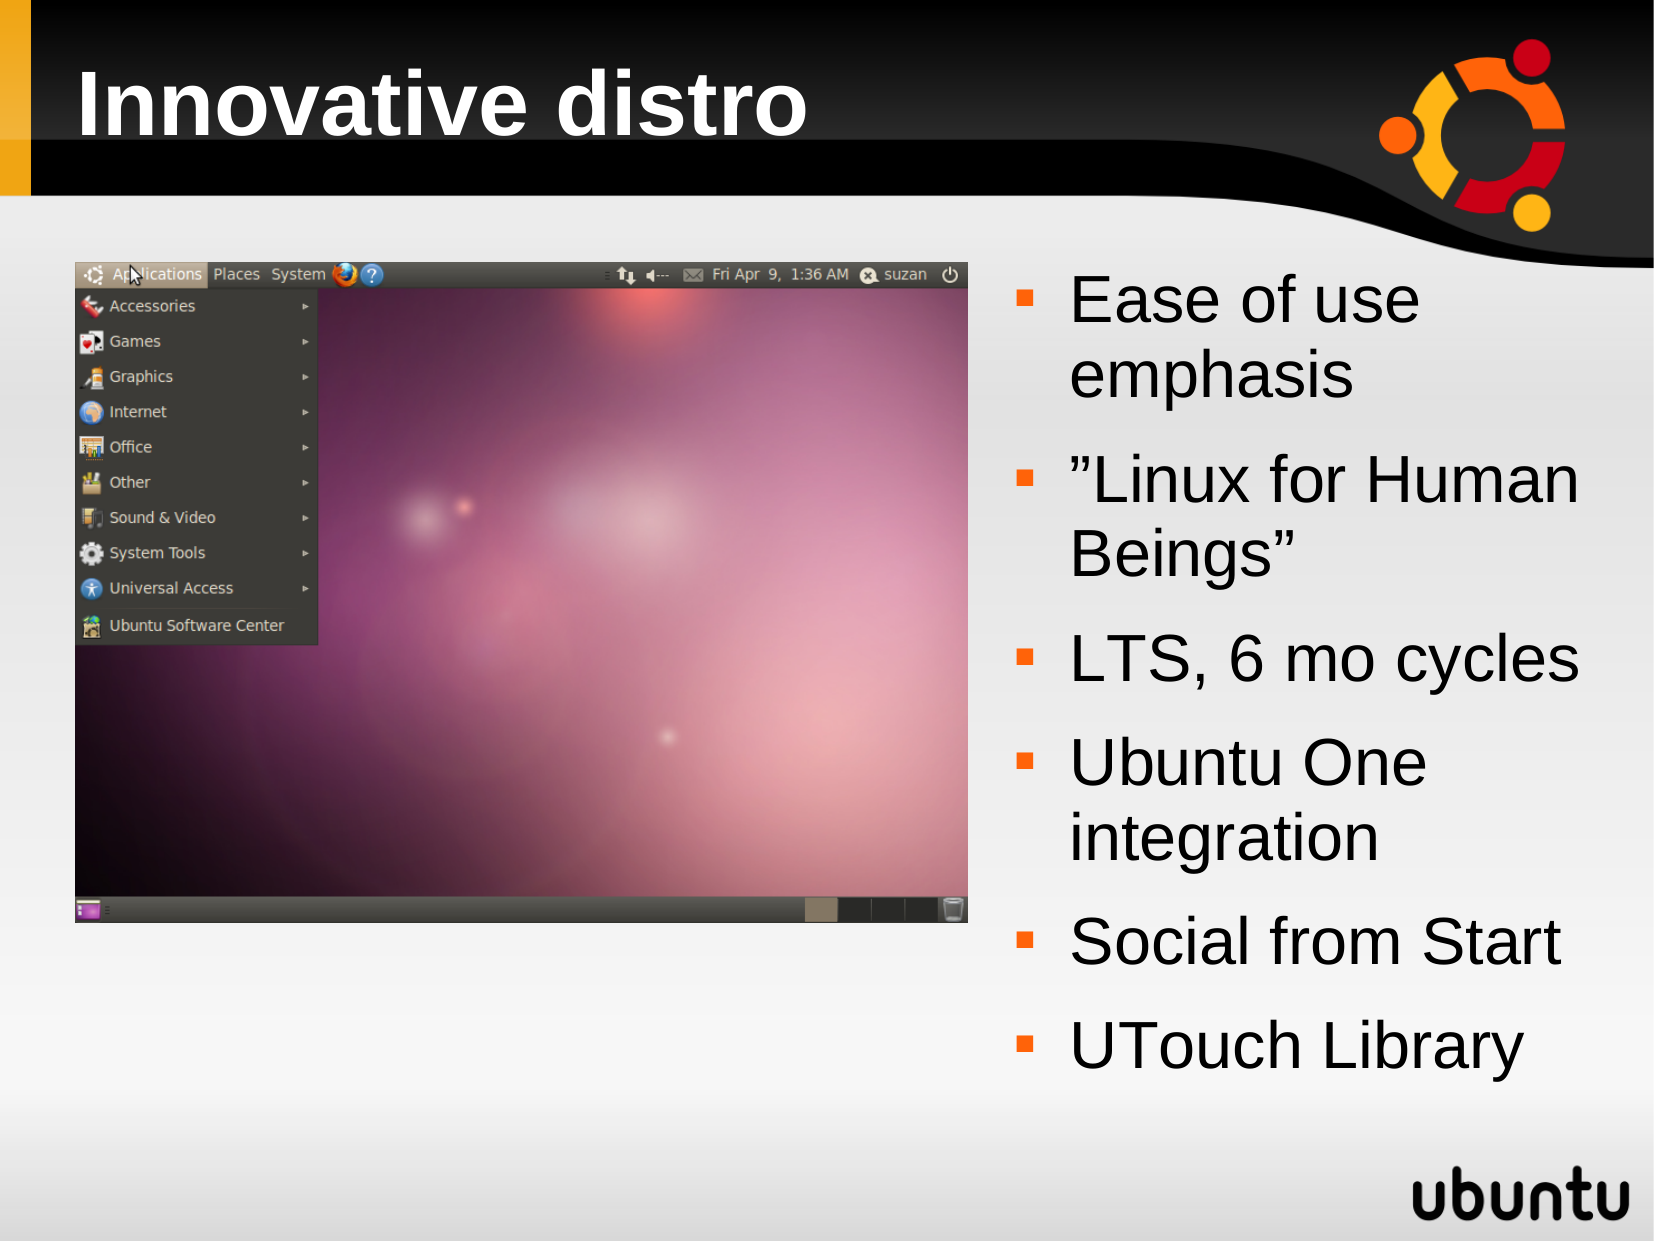

# Innovative distro
Ease of use emphasis
”Linux for Human Beings”
LTS, 6 mo cycles
Ubuntu One integration
Social from Start
UTouch Library